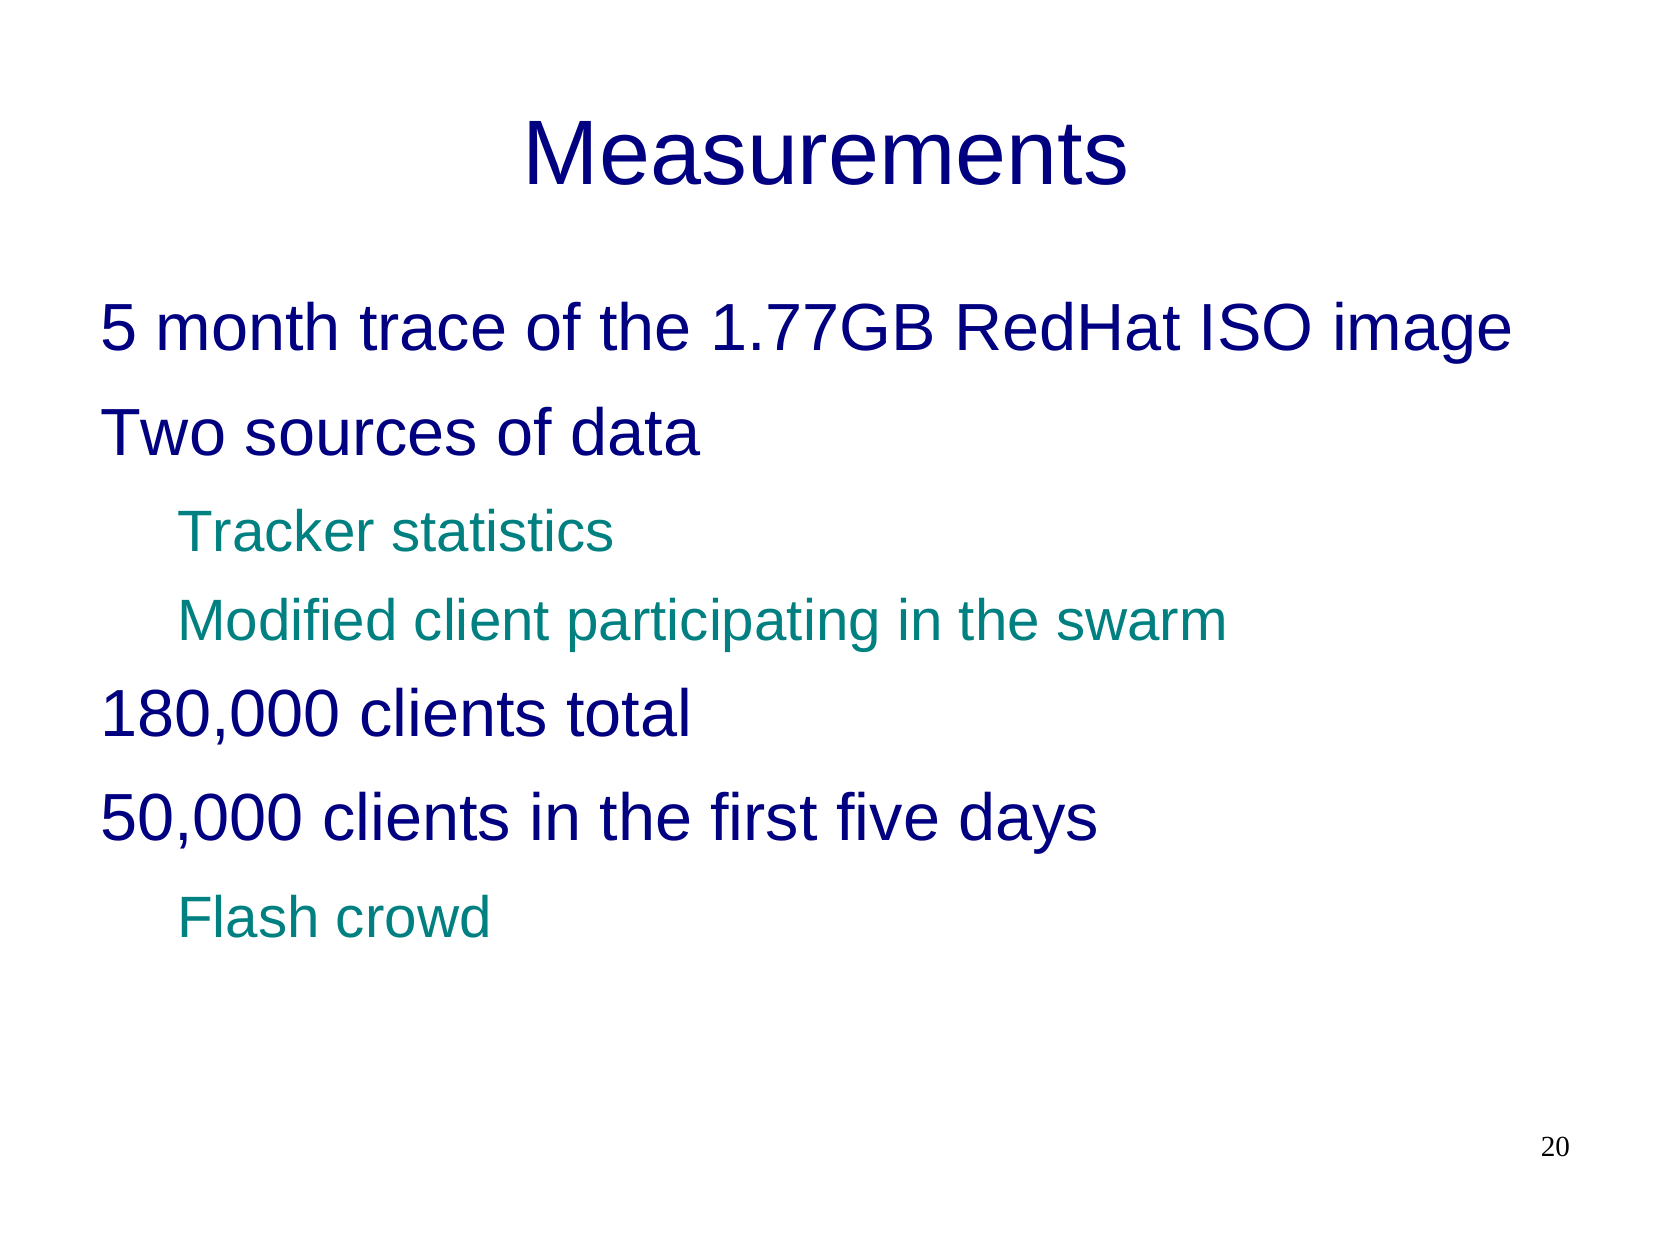

# Measurements
5 month trace of the 1.77GB RedHat ISO image
Two sources of data
Tracker statistics
Modified client participating in the swarm
180,000 clients total
50,000 clients in the first five days
Flash crowd
20